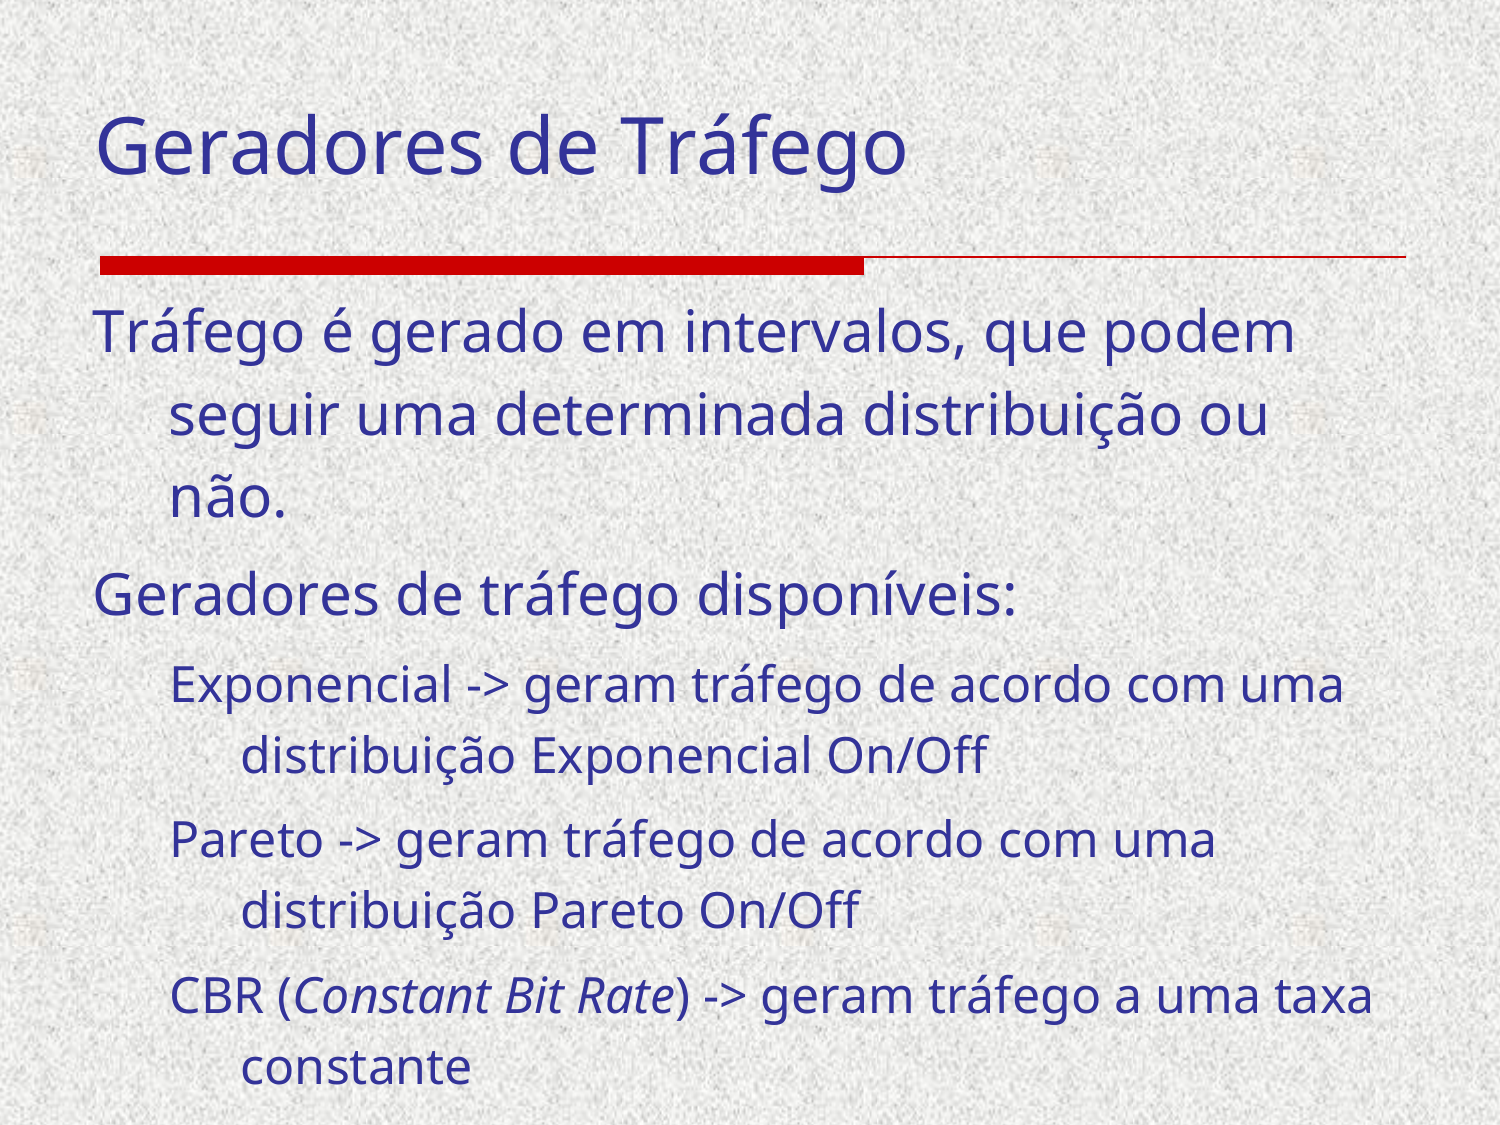

# Geradores de Tráfego
Tráfego é gerado em intervalos, que podem seguir uma determinada distribuição ou não.
Geradores de tráfego disponíveis:
Exponencial -> geram tráfego de acordo com uma distribuição Exponencial On/Off
Pareto -> geram tráfego de acordo com uma distribuição Pareto On/Off
CBR (Constant Bit Rate) -> geram tráfego a uma taxa constante